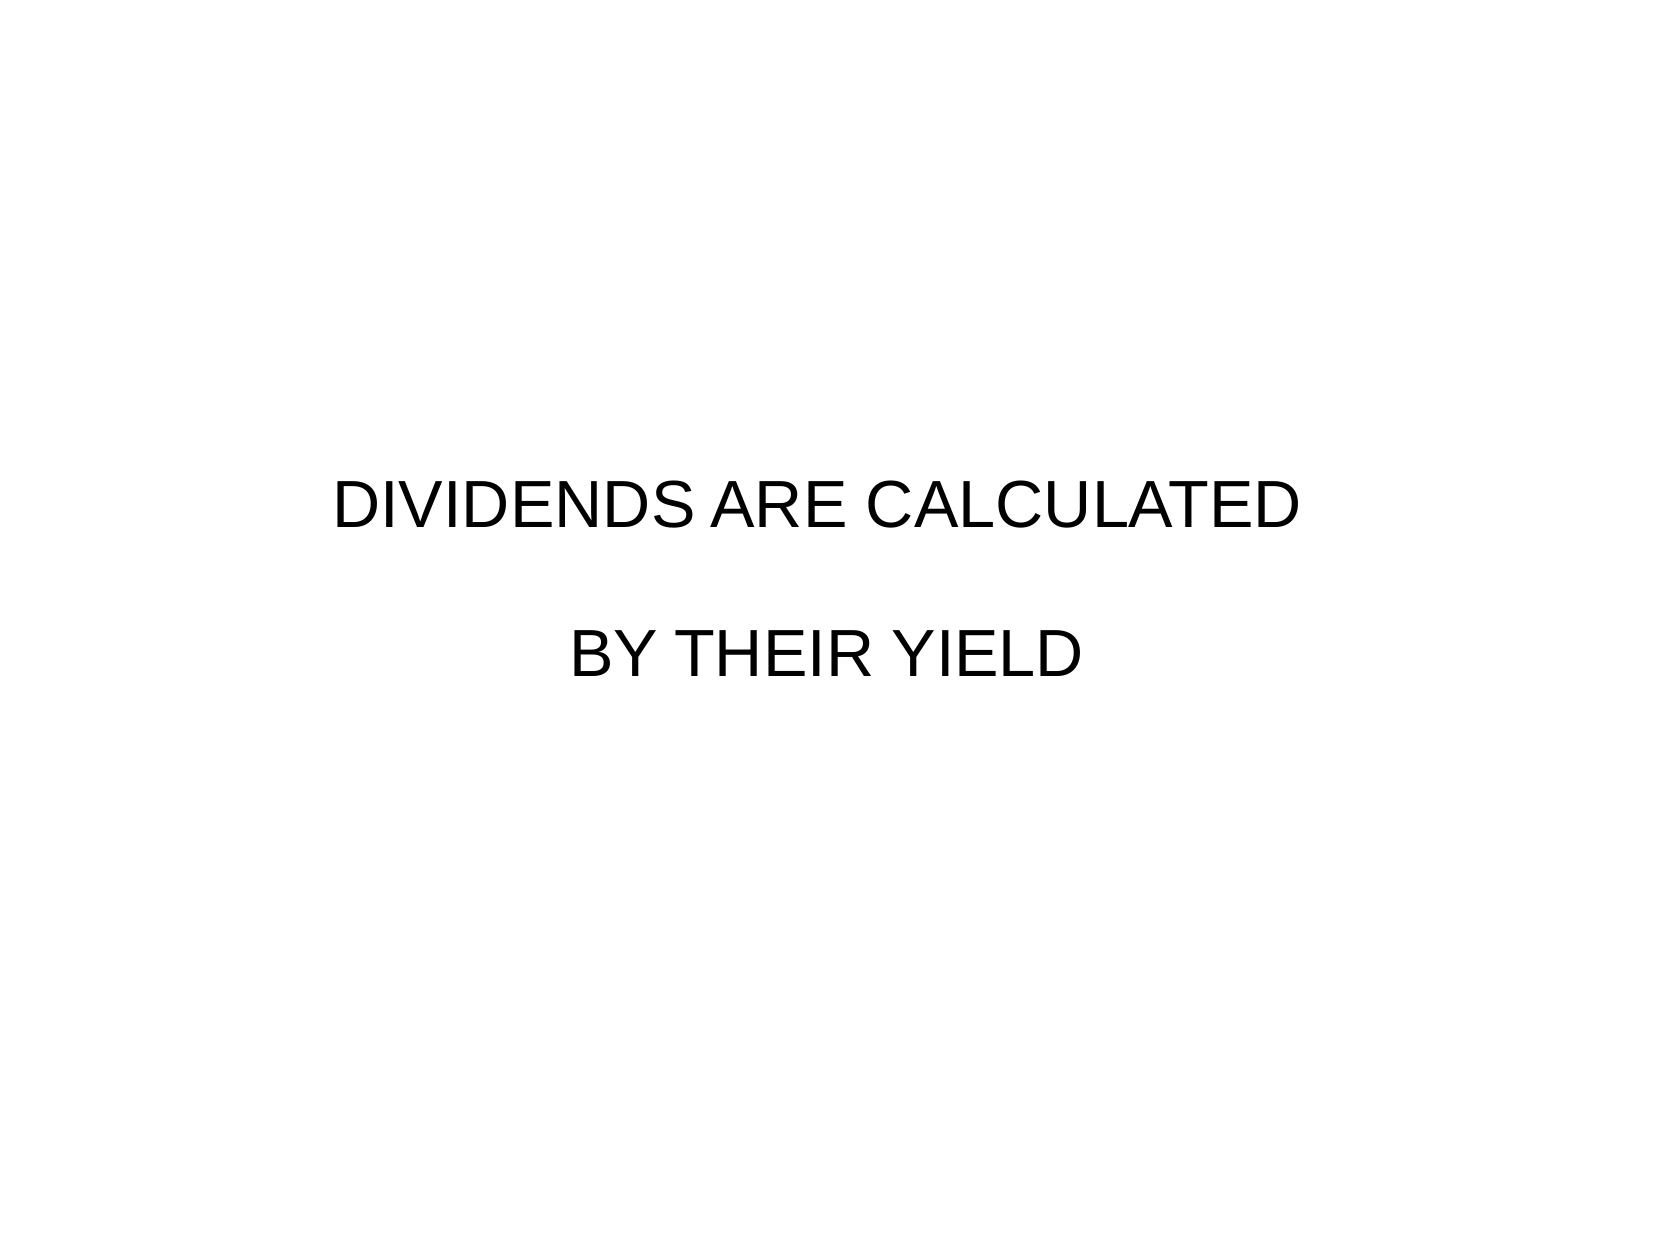

# DIVIDENDS ARE CALCULATED
BY THEIR YIELD